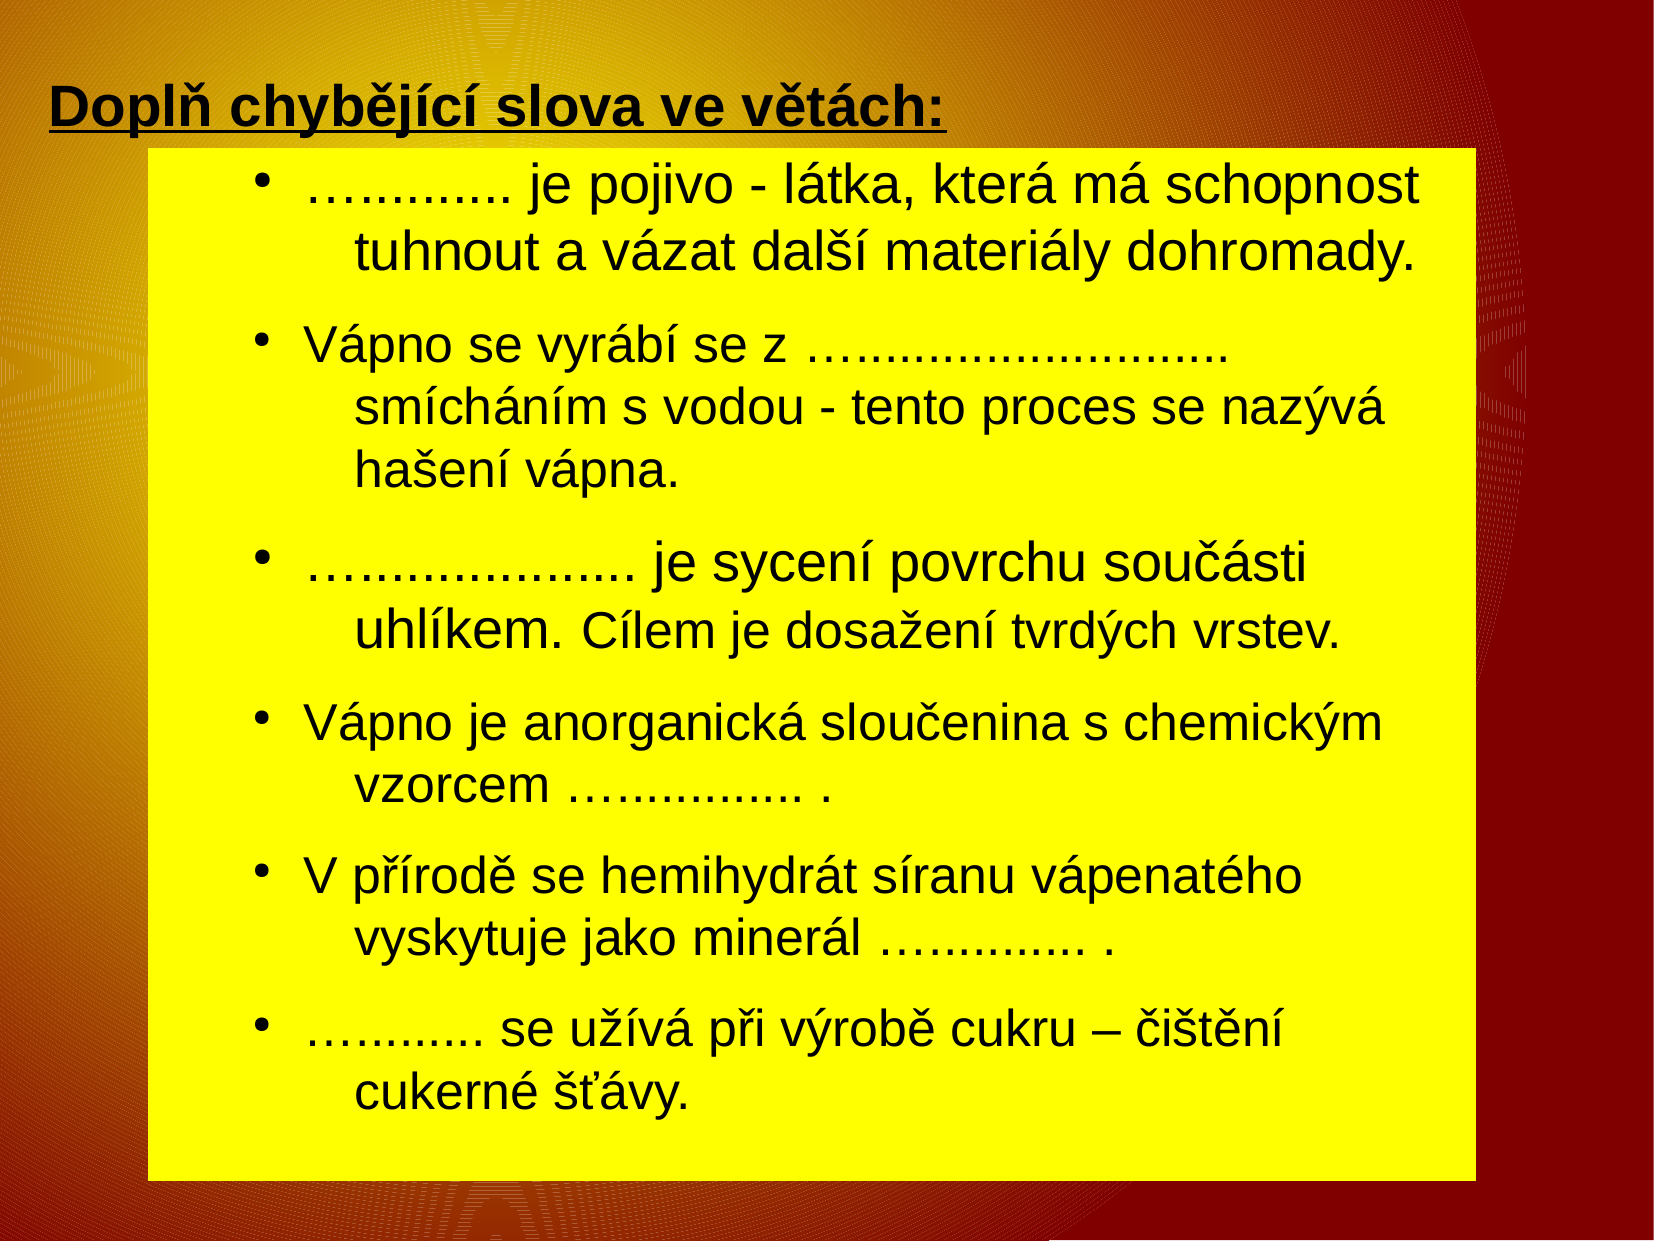

# Doplň chybějící slova ve větách:
….......... je pojivo - látka, která má schopnost tuhnout a vázat další materiály dohromady.
Vápno se vyrábí se z ….......................... smícháním s vodou - tento proces se nazývá hašení vápna.
….................. je sycení povrchu součásti uhlíkem. Cílem je dosažení tvrdých vrstev.
Vápno je anorganická sloučenina s chemickým vzorcem …............. .
V přírodě se hemihydrát síranu vápenatého vyskytuje jako minerál …........... .
…......... se užívá při výrobě cukru – čištění cukerné šťávy.